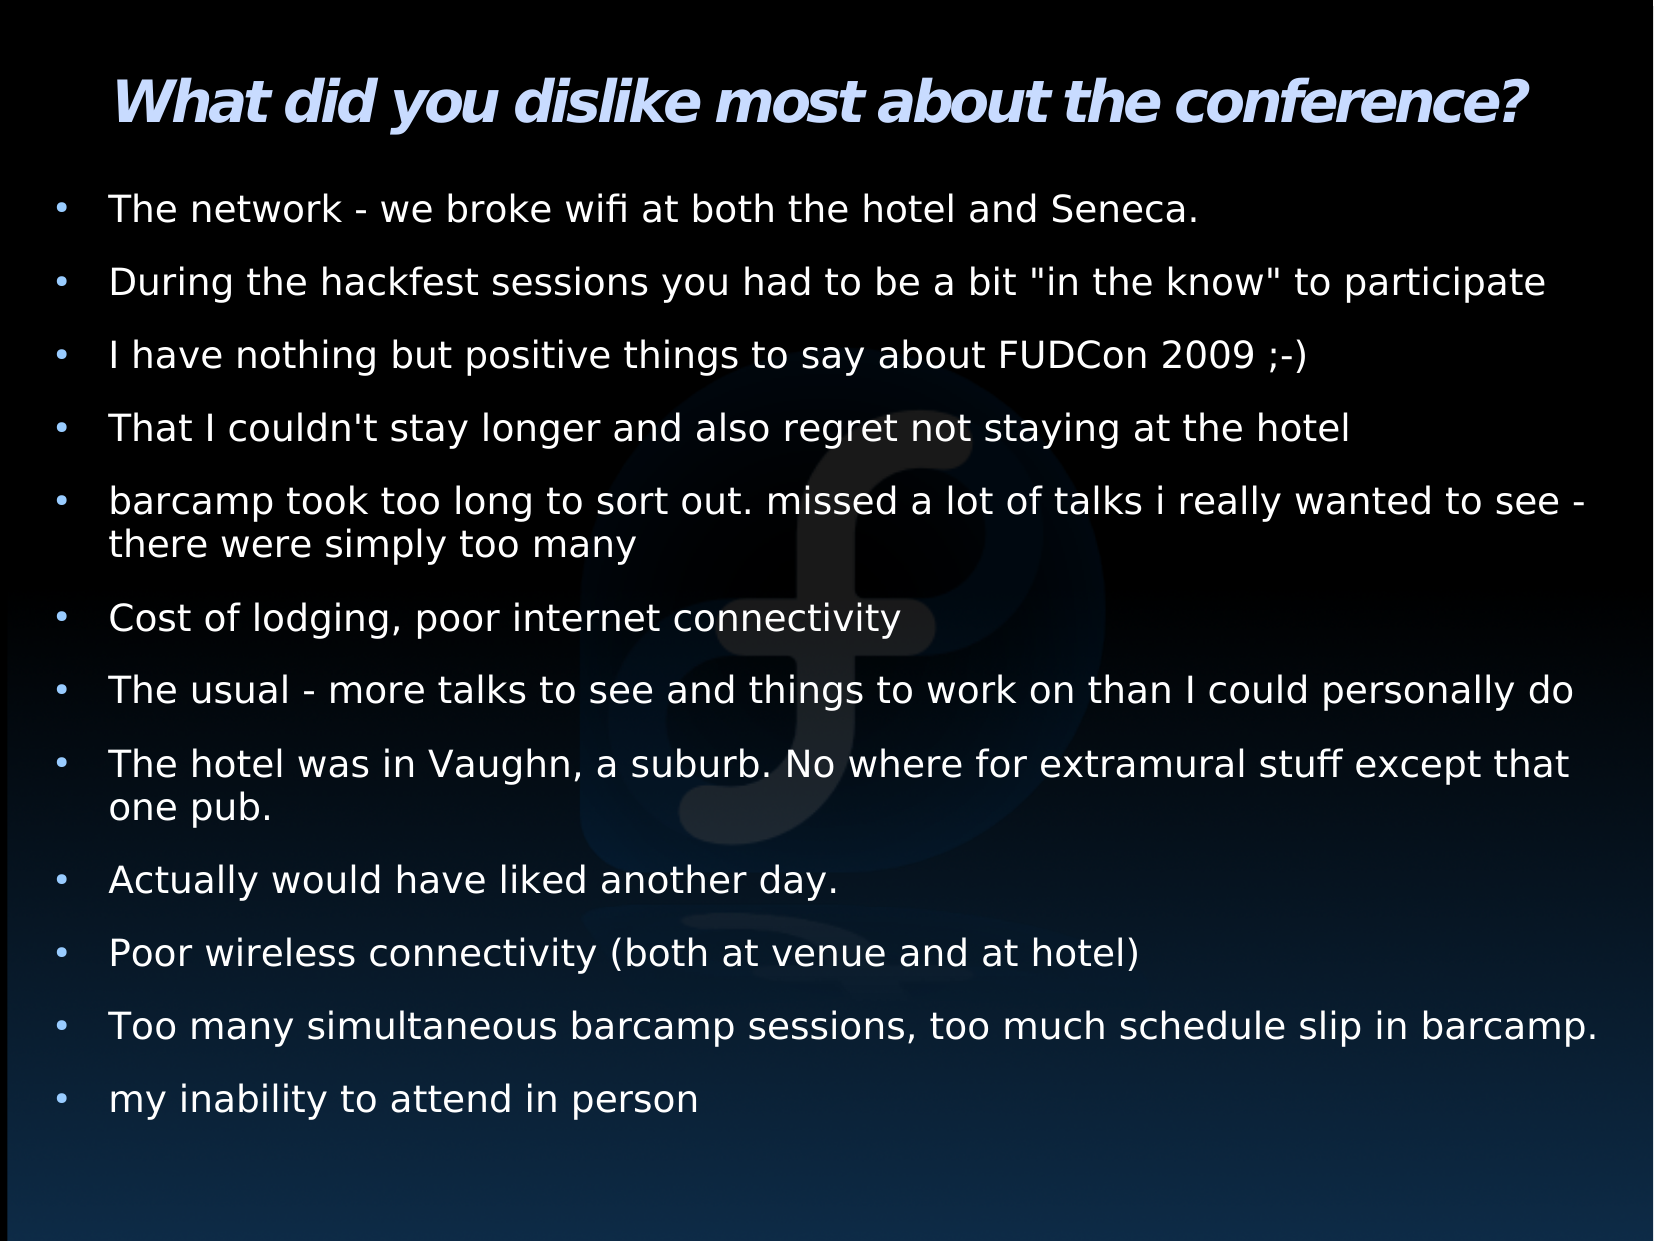

# What did you dislike most about the conference?
The network - we broke wifi at both the hotel and Seneca.
During the hackfest sessions you had to be a bit "in the know" to participate
I have nothing but positive things to say about FUDCon 2009 ;-)
That I couldn't stay longer and also regret not staying at the hotel
barcamp took too long to sort out. missed a lot of talks i really wanted to see - there were simply too many
Cost of lodging, poor internet connectivity
The usual - more talks to see and things to work on than I could personally do
The hotel was in Vaughn, a suburb. No where for extramural stuff except that one pub.
Actually would have liked another day.
Poor wireless connectivity (both at venue and at hotel)
Too many simultaneous barcamp sessions, too much schedule slip in barcamp.
my inability to attend in person